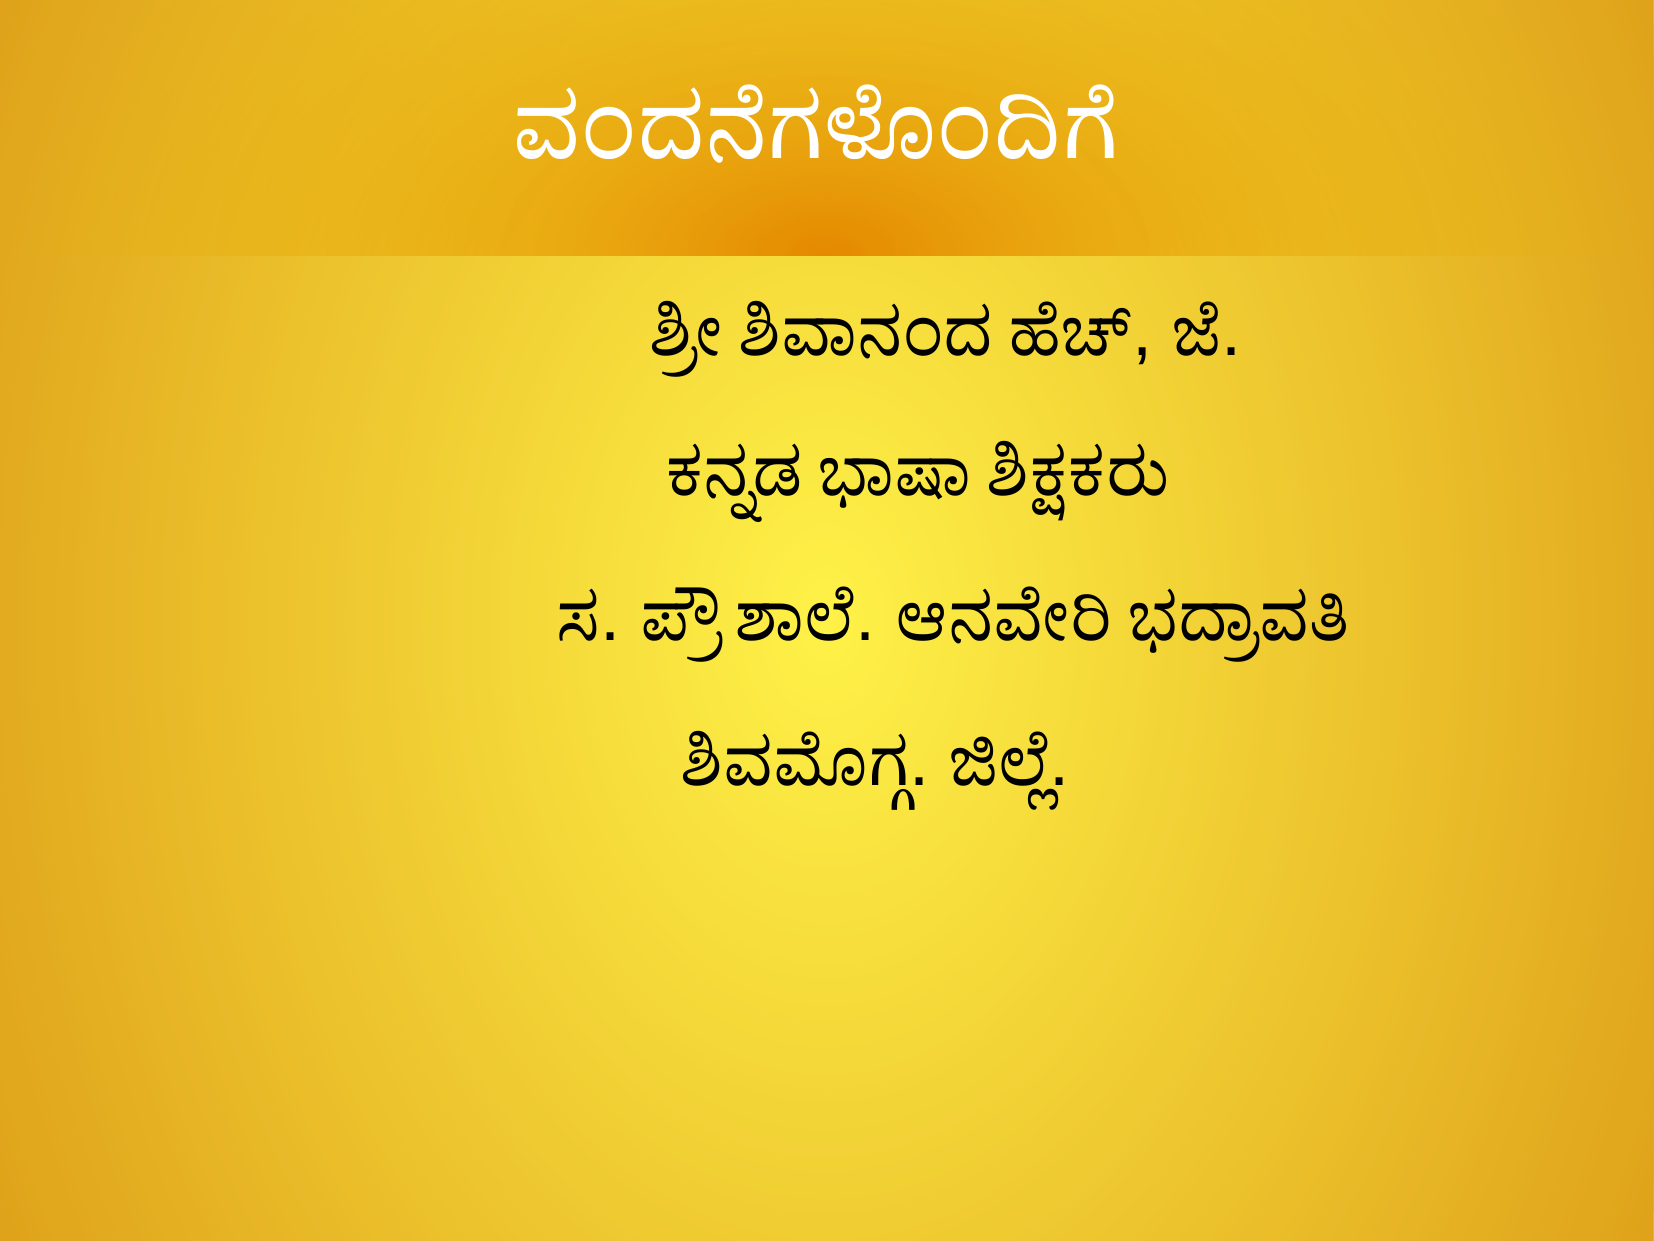

# ವಂದನೆಗಳೊಂದಿಗೆ
 ಶ್ರೀ ಶಿವಾನಂದ ಹೆಚ್, ಜೆ.
 ಕನ್ನಡ ಭಾಷಾ ಶಿಕ್ಷಕರು
 ಸ. ಪ್ರೌ ಶಾಲೆ. ಆನವೇರಿ ಭದ್ರಾವತಿ
 ಶಿವಮೊಗ್ಗ. ಜಿಲ್ಲೆ.